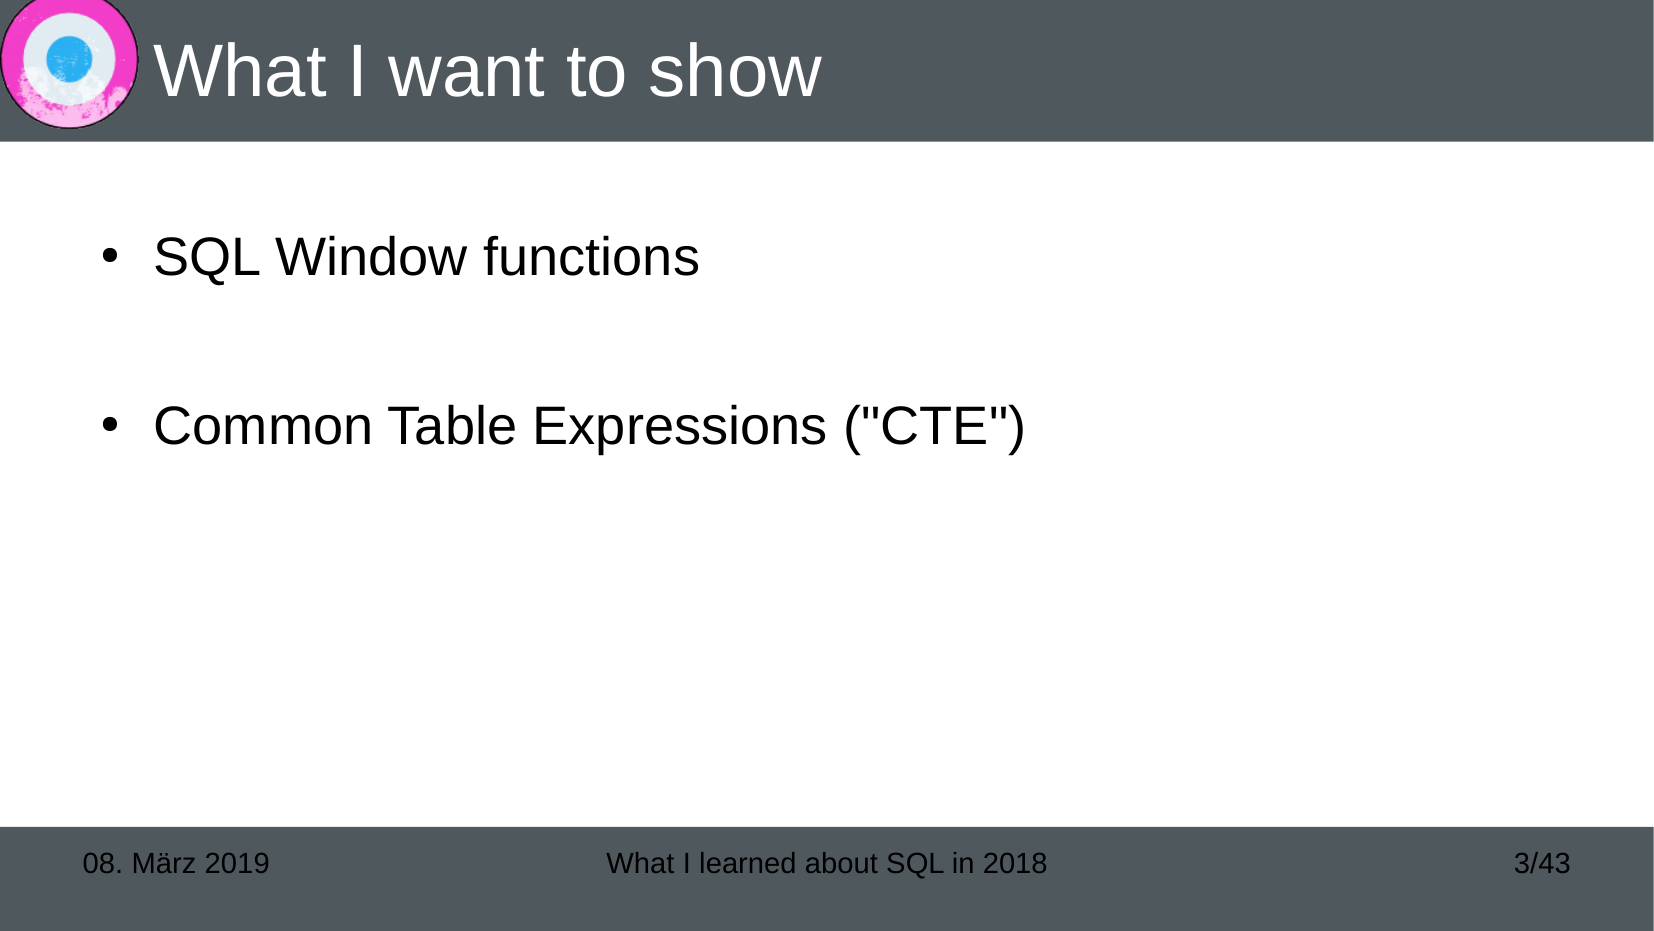

# What I want to show
SQL Window functions
Common Table Expressions ("CTE")
08. März 2019
3